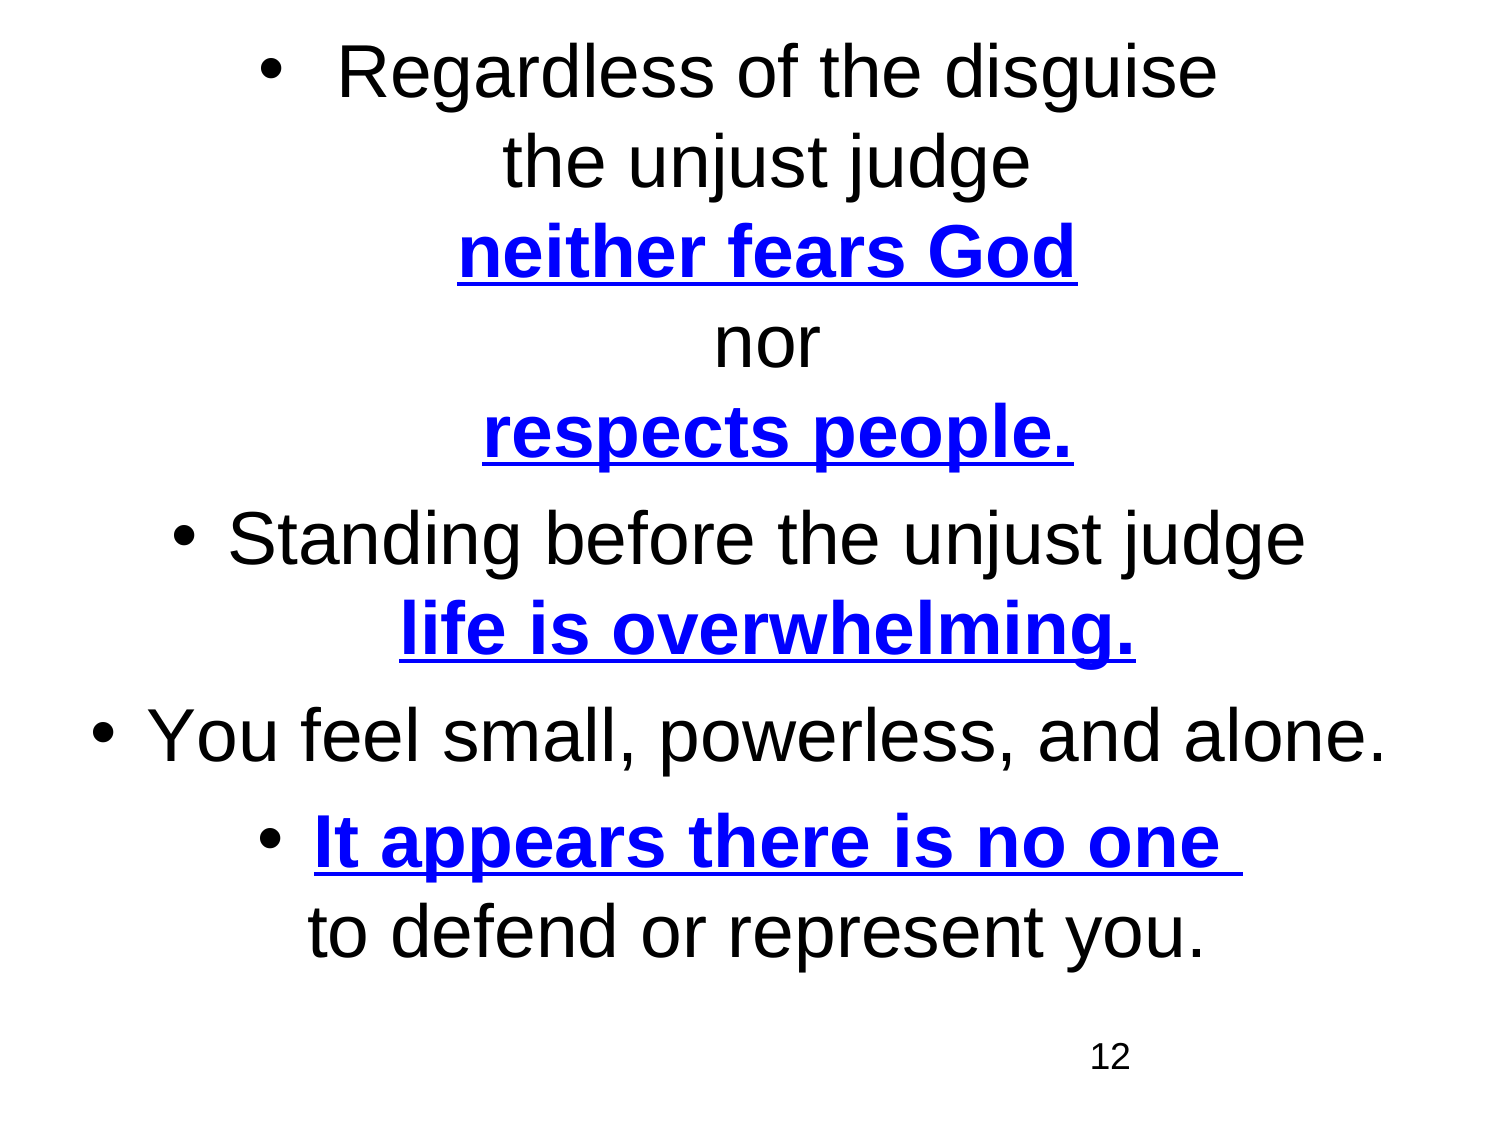

# Regardless of the disguise the unjust judge neither fears God nor respects people.
Standing before the unjust judge
life is overwhelming.
You feel small, powerless, and alone.
It appears there is no one
to defend or represent you.
12